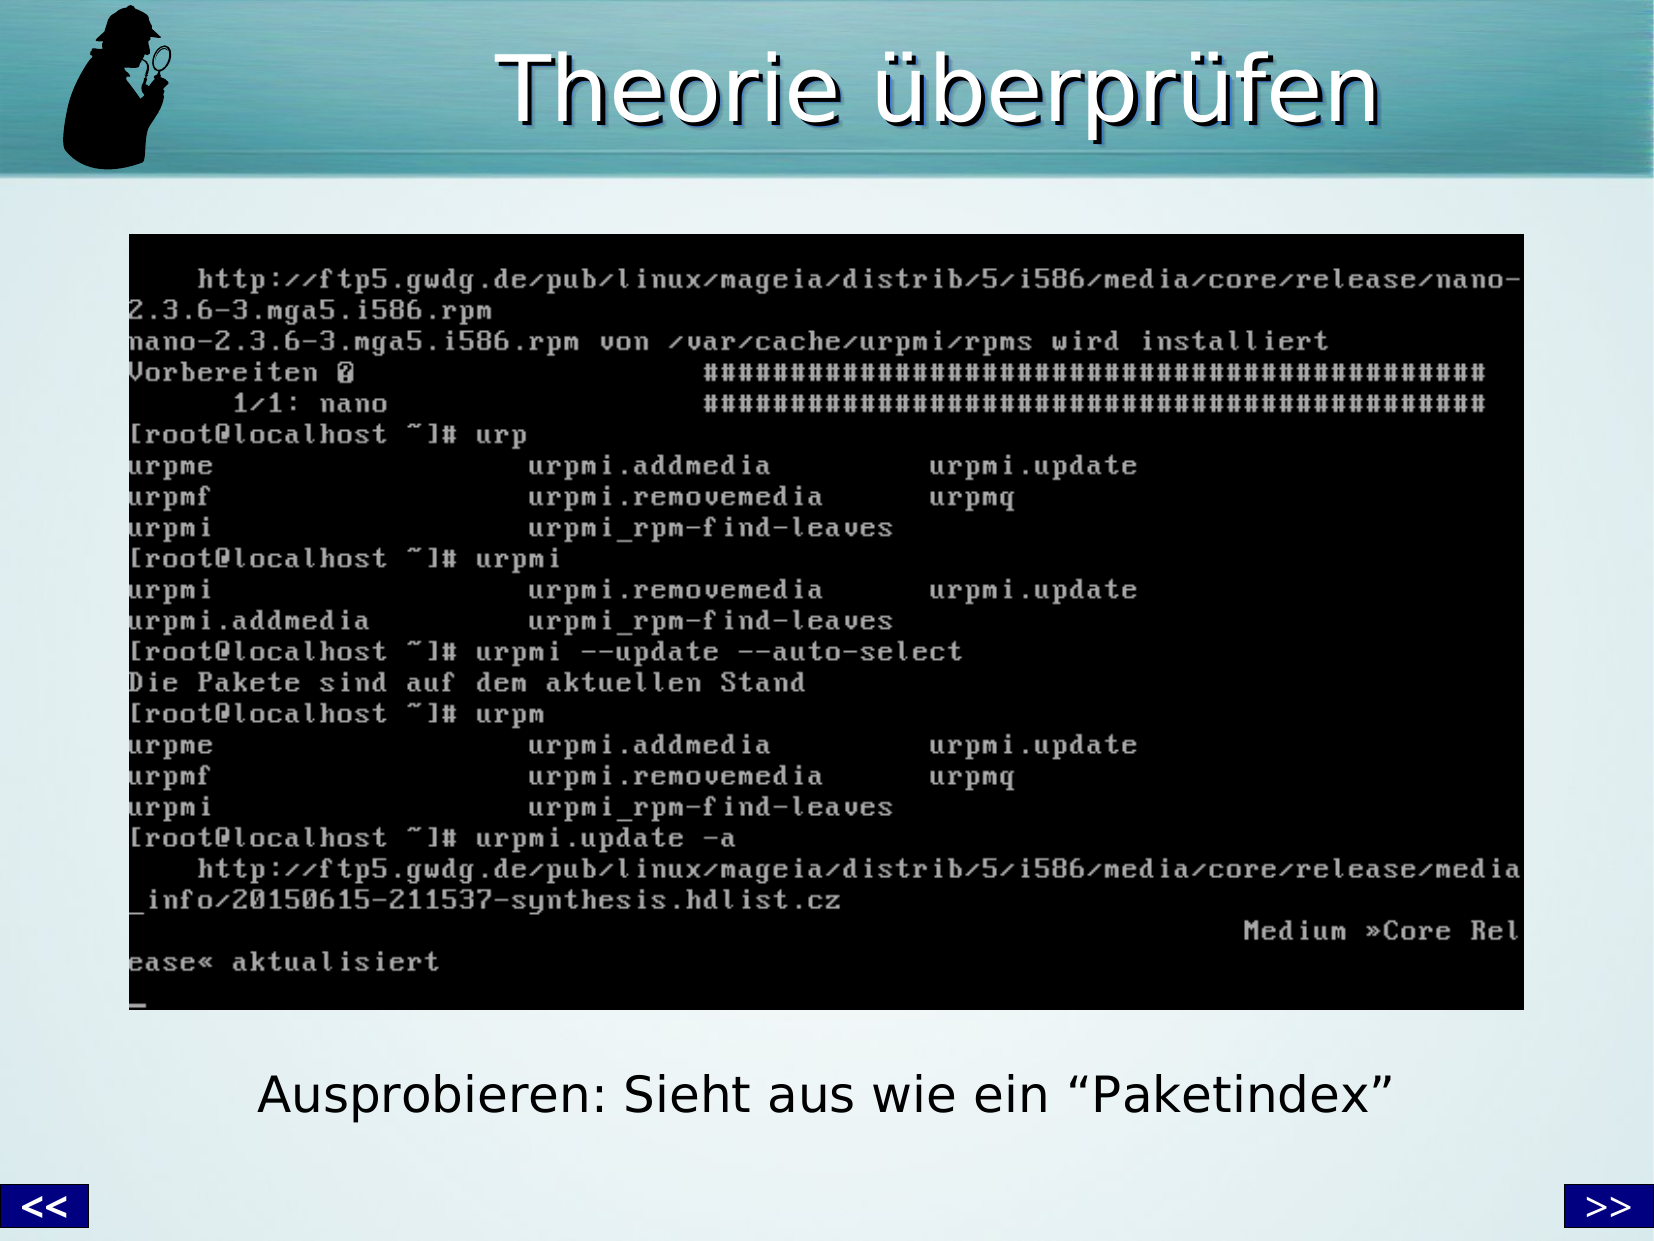

# Theorie überprüfen
Ausprobieren: Sieht aus wie ein “Paketindex”